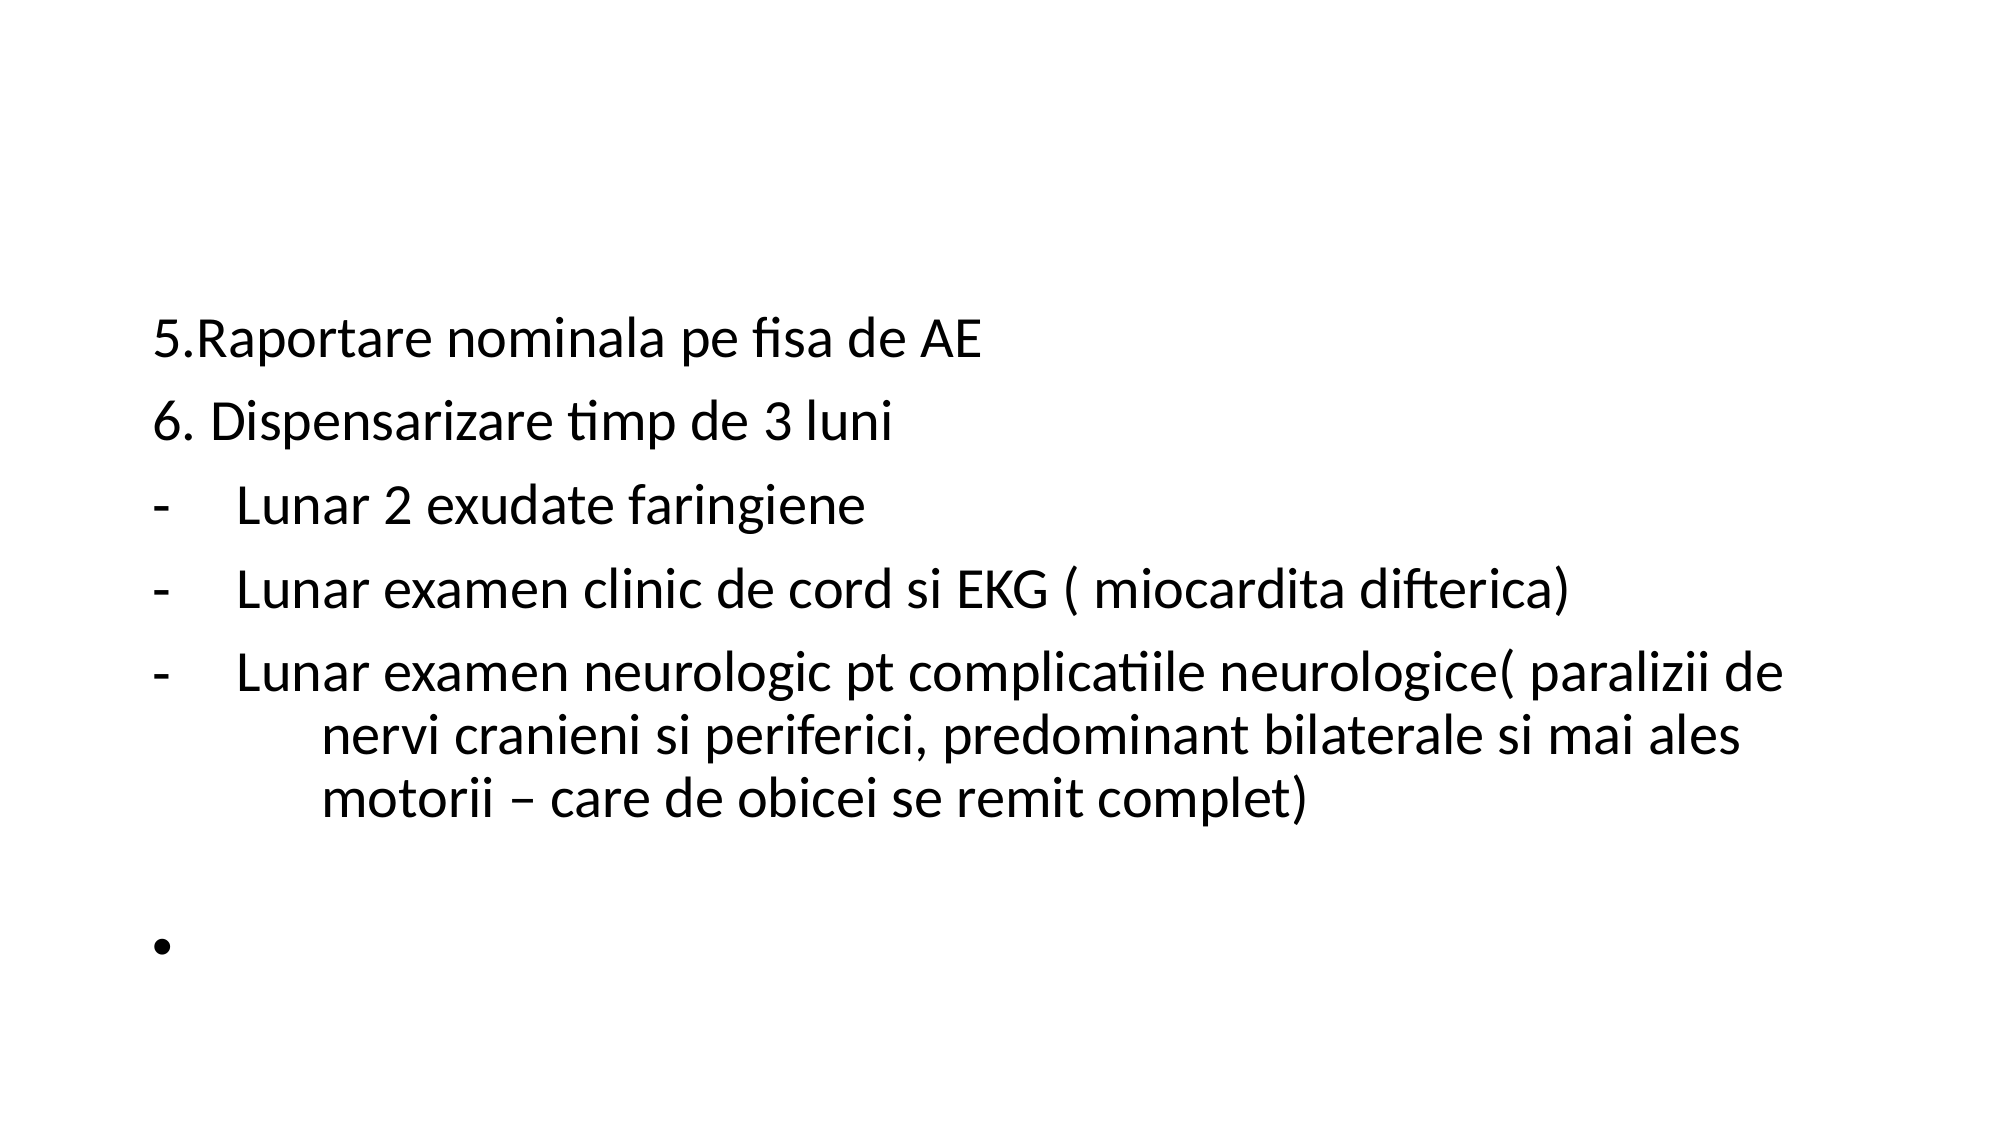

#
5.Raportare nominala pe fisa de AE
6. Dispensarizare timp de 3 luni
Lunar 2 exudate faringiene
Lunar examen clinic de cord si EKG ( miocardita difterica)
Lunar examen neurologic pt complicatiile neurologice( paralizii de nervi cranieni si periferici, predominant bilaterale si mai ales motorii – care de obicei se remit complet)